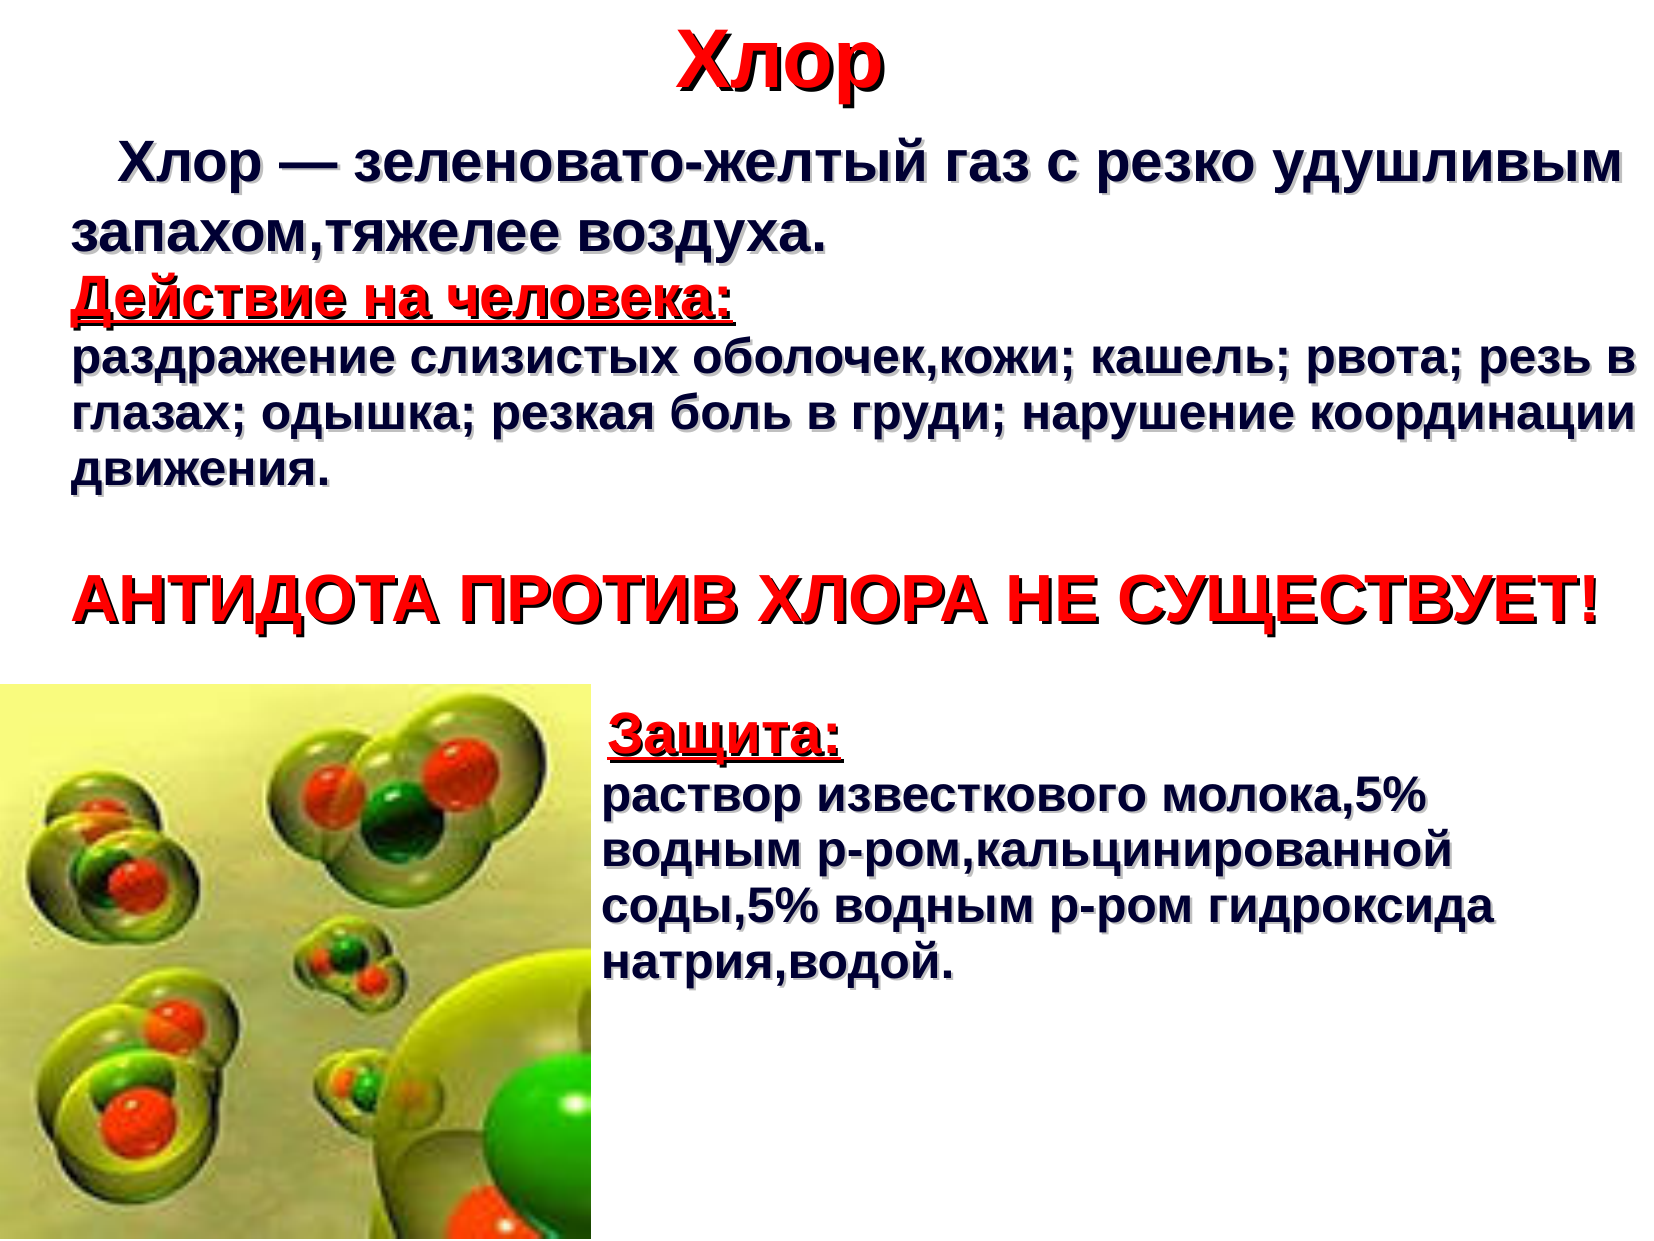

#
 Хлор
 Хлор — зеленовато-желтый газ с резко удушливым запахом,тяжелее воздуха.
Действие на человека:
раздражение слизистых оболочек,кожи; кашель; рвота; резь в глазах; одышка; резкая боль в груди; нарушение координации движения.
АНТИДОТА ПРОТИВ ХЛОРА НЕ СУЩЕСТВУЕТ!
 Защита:
 раствор известкового молока,5% водным р-ром,кальцинированной соды,5% водным р-ром гидроксида
 натрия,водой.